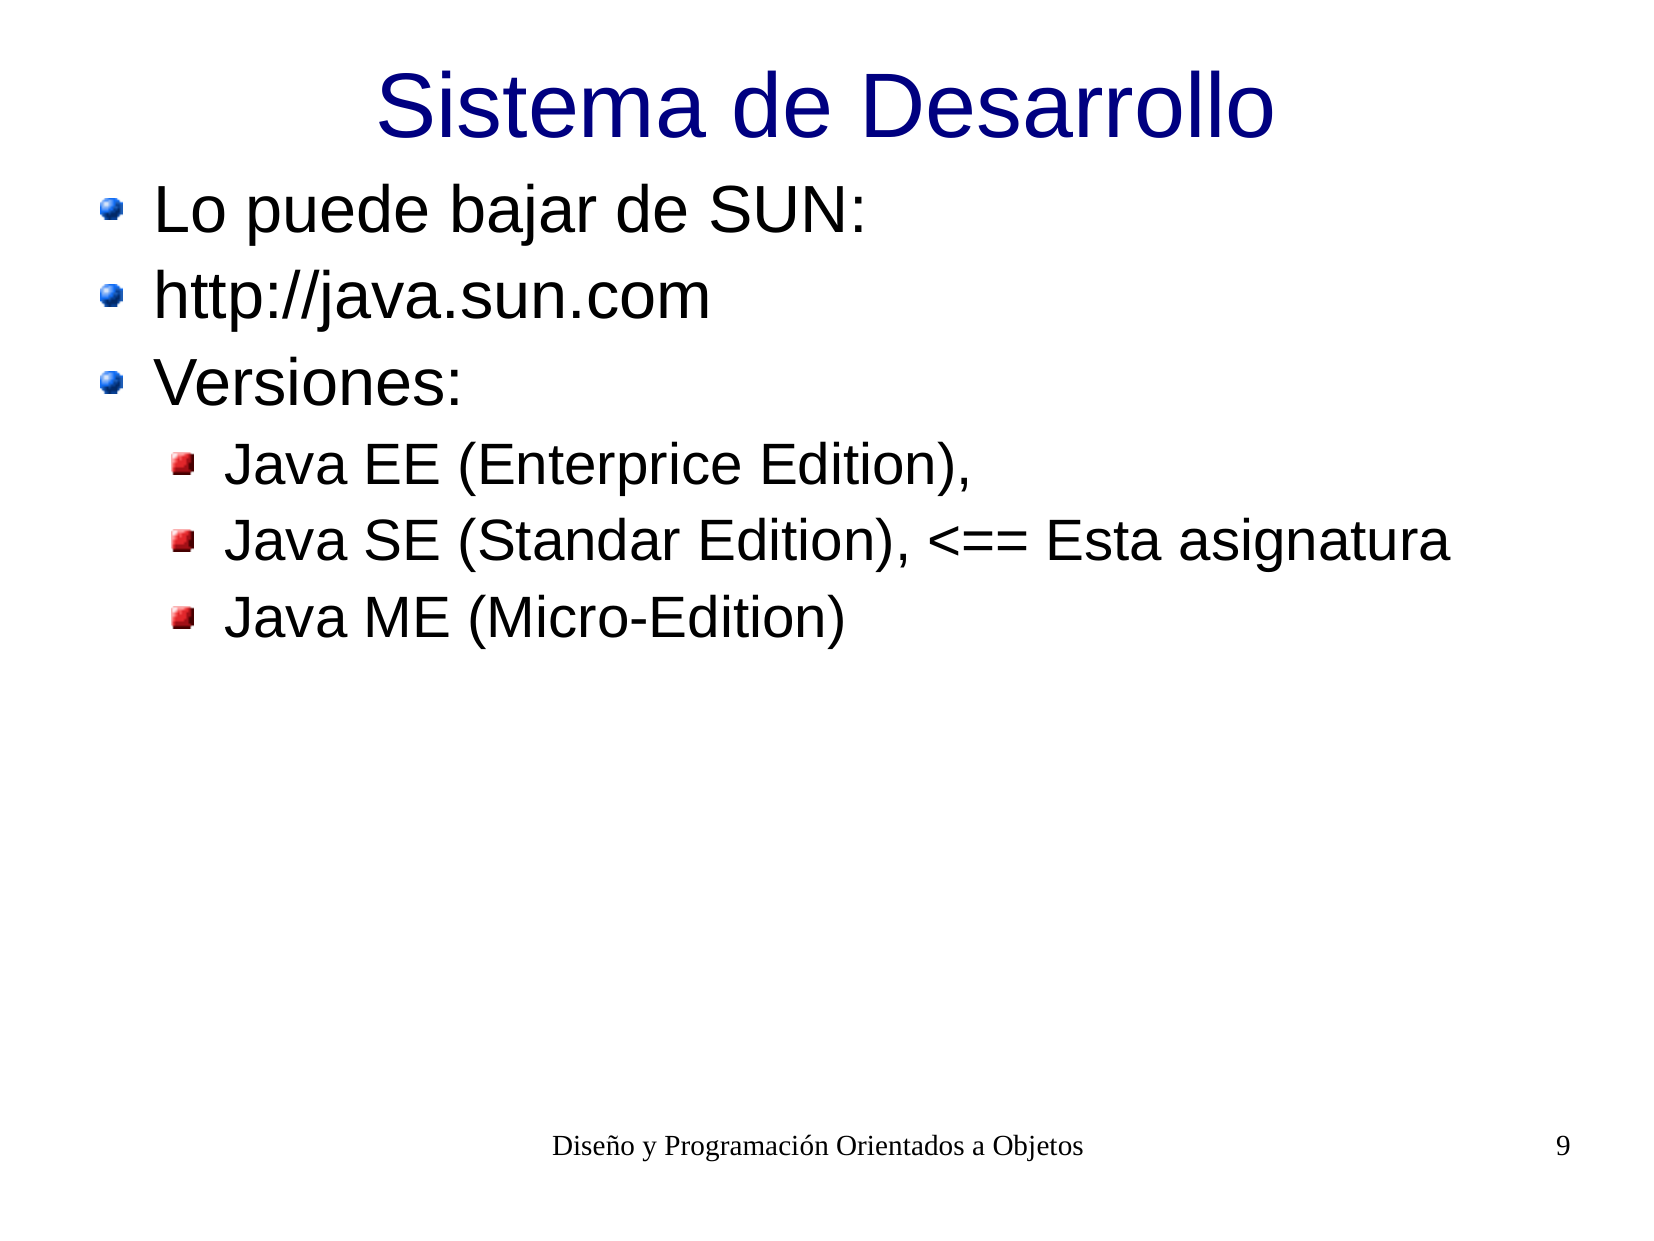

# Sistema de Desarrollo
Lo puede bajar de SUN:
http://java.sun.com
Versiones:
Java EE (Enterprice Edition),
Java SE (Standar Edition), <== Esta asignatura
Java ME (Micro-Edition)
Diseño y programación Orientados a Objetos
9